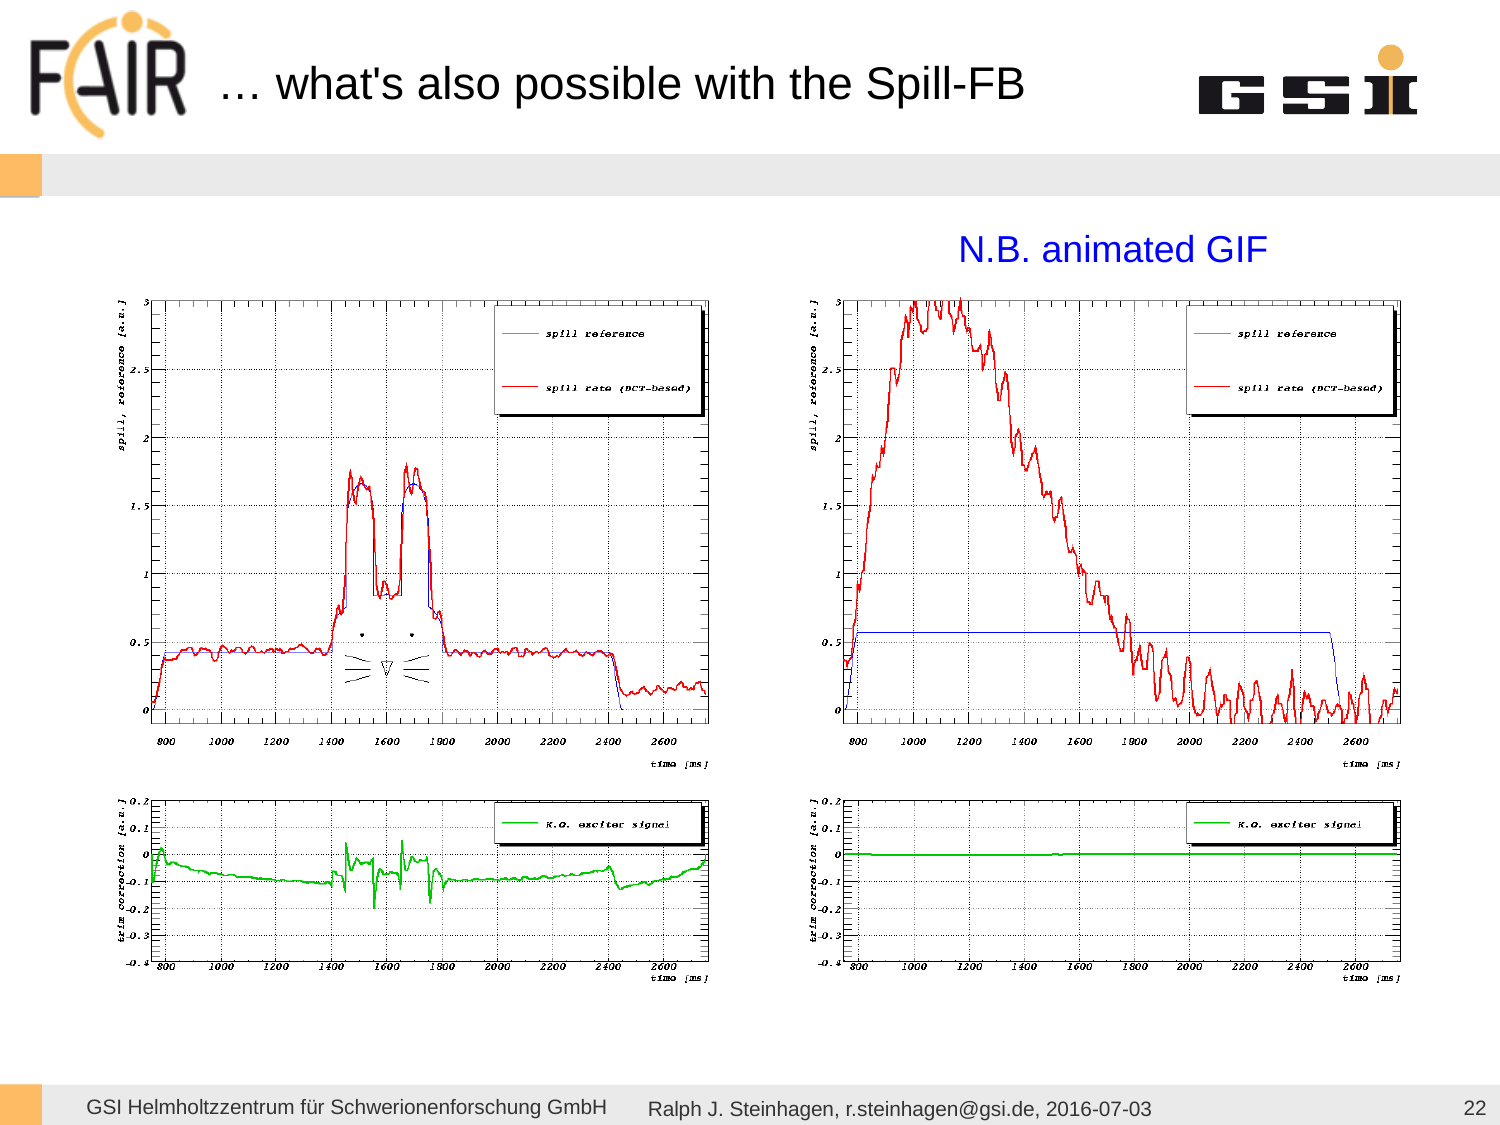

# … what's also possible with the Spill-FB
N.B. animated GIF